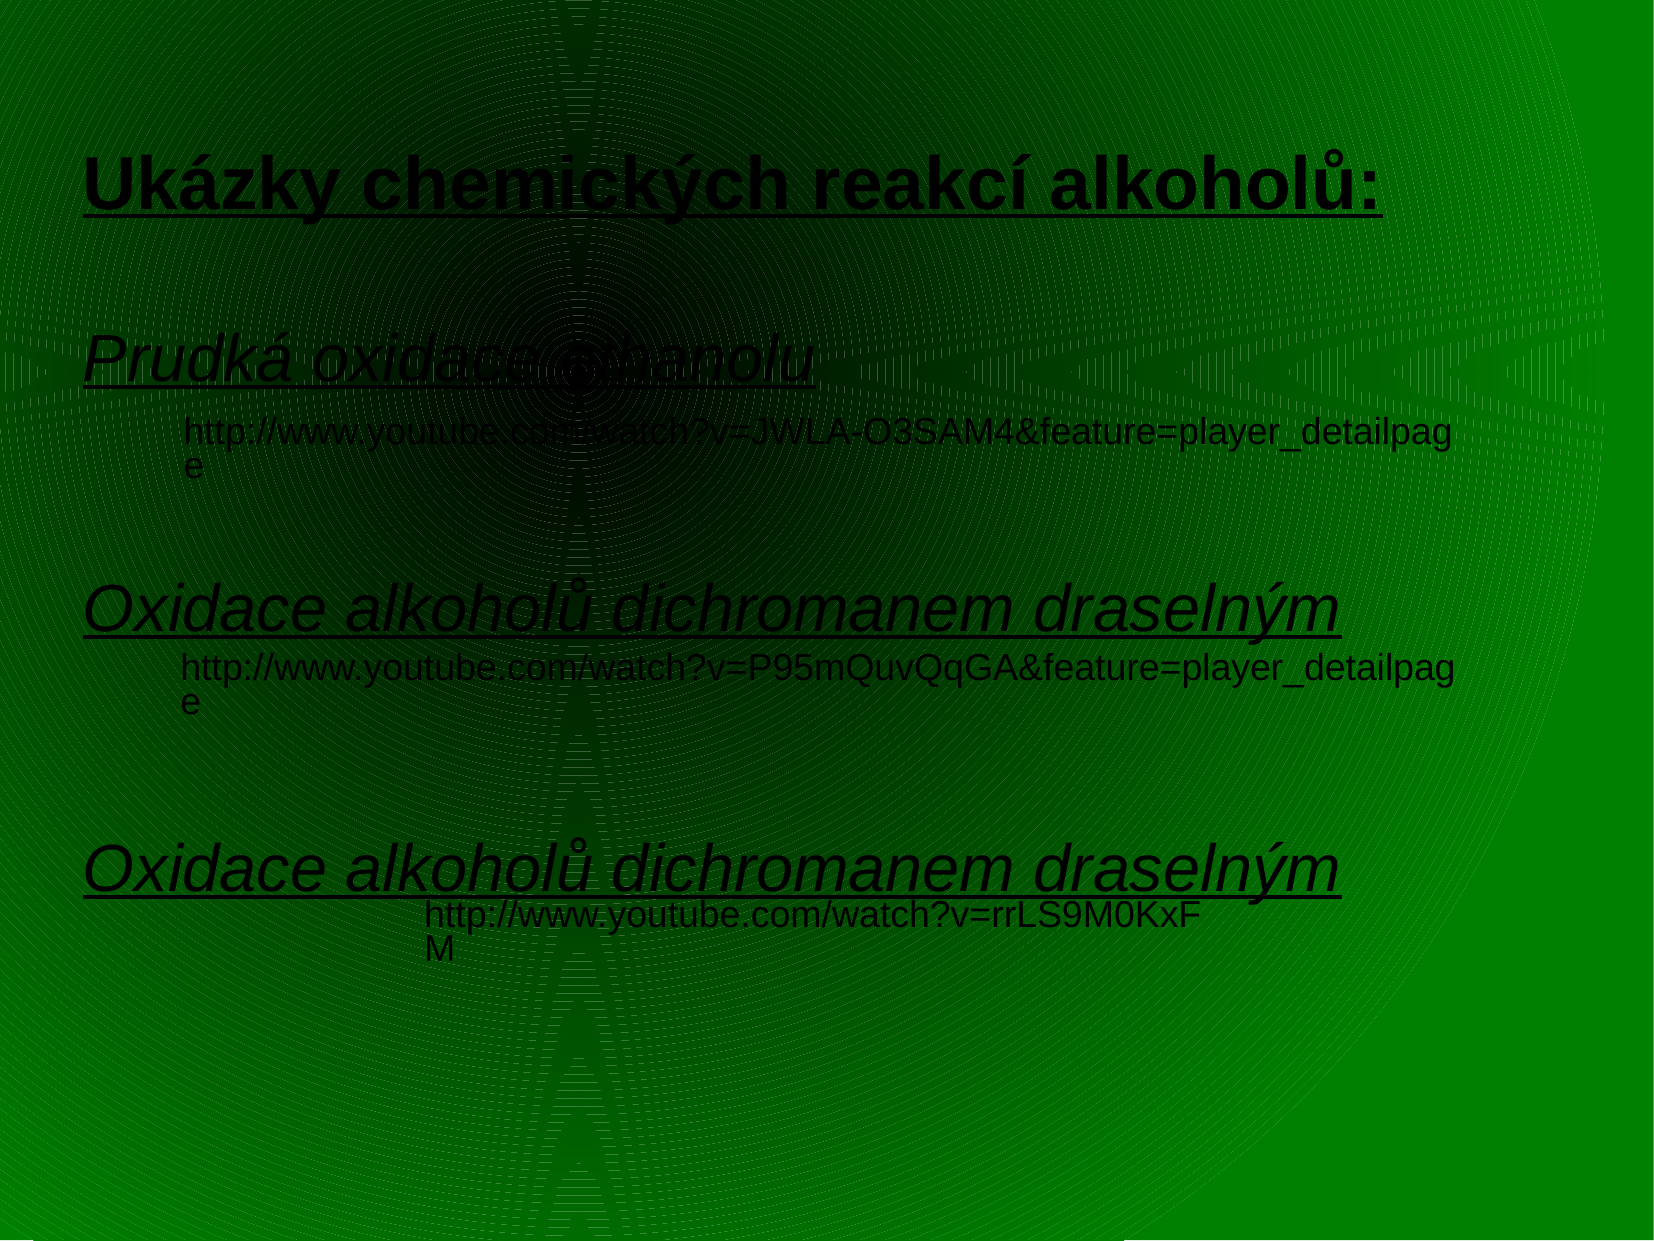

# Ukázky chemických reakcí alkoholů: Prudká oxidace ethanolu Oxidace alkoholů dichromanem draselným Oxidace alkoholů dichromanem draselným
http://www.youtube.com/watch?v=JWLA-O3SAM4&feature=player_detailpage
http://www.youtube.com/watch?v=P95mQuvQqGA&feature=player_detailpage
http://www.youtube.com/watch?v=rrLS9M0KxFM